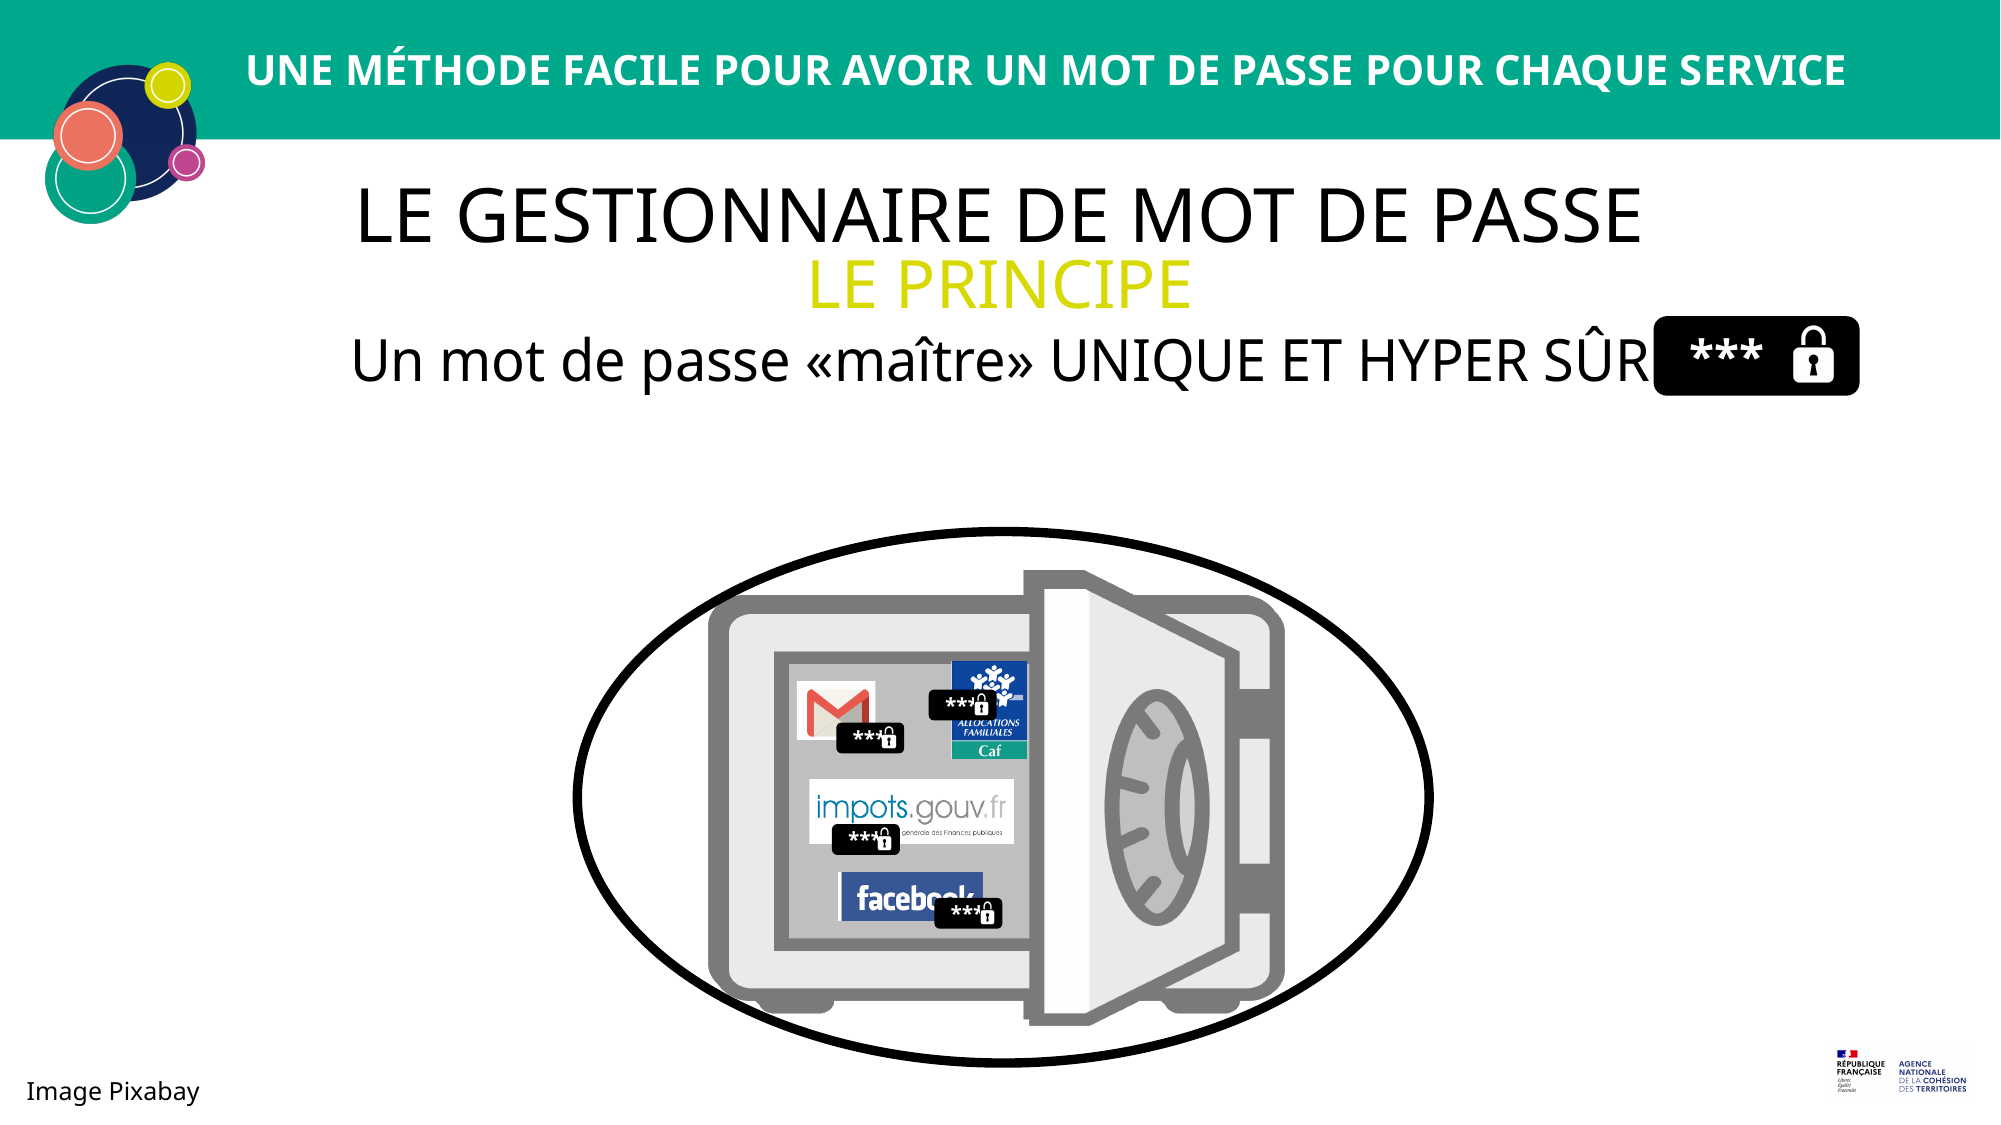

UNE MÉTHODE FACILE POUR AVOIR UN MOT DE PASSE POUR CHAQUE SERVICE
LE GESTIONNAIRE DE MOT DE PASSE
LE PRINCIPE
Un mot de passe «maître» UNIQUE ET HYPER SÛR
 ***
***
***
***
***
Image Pixabay